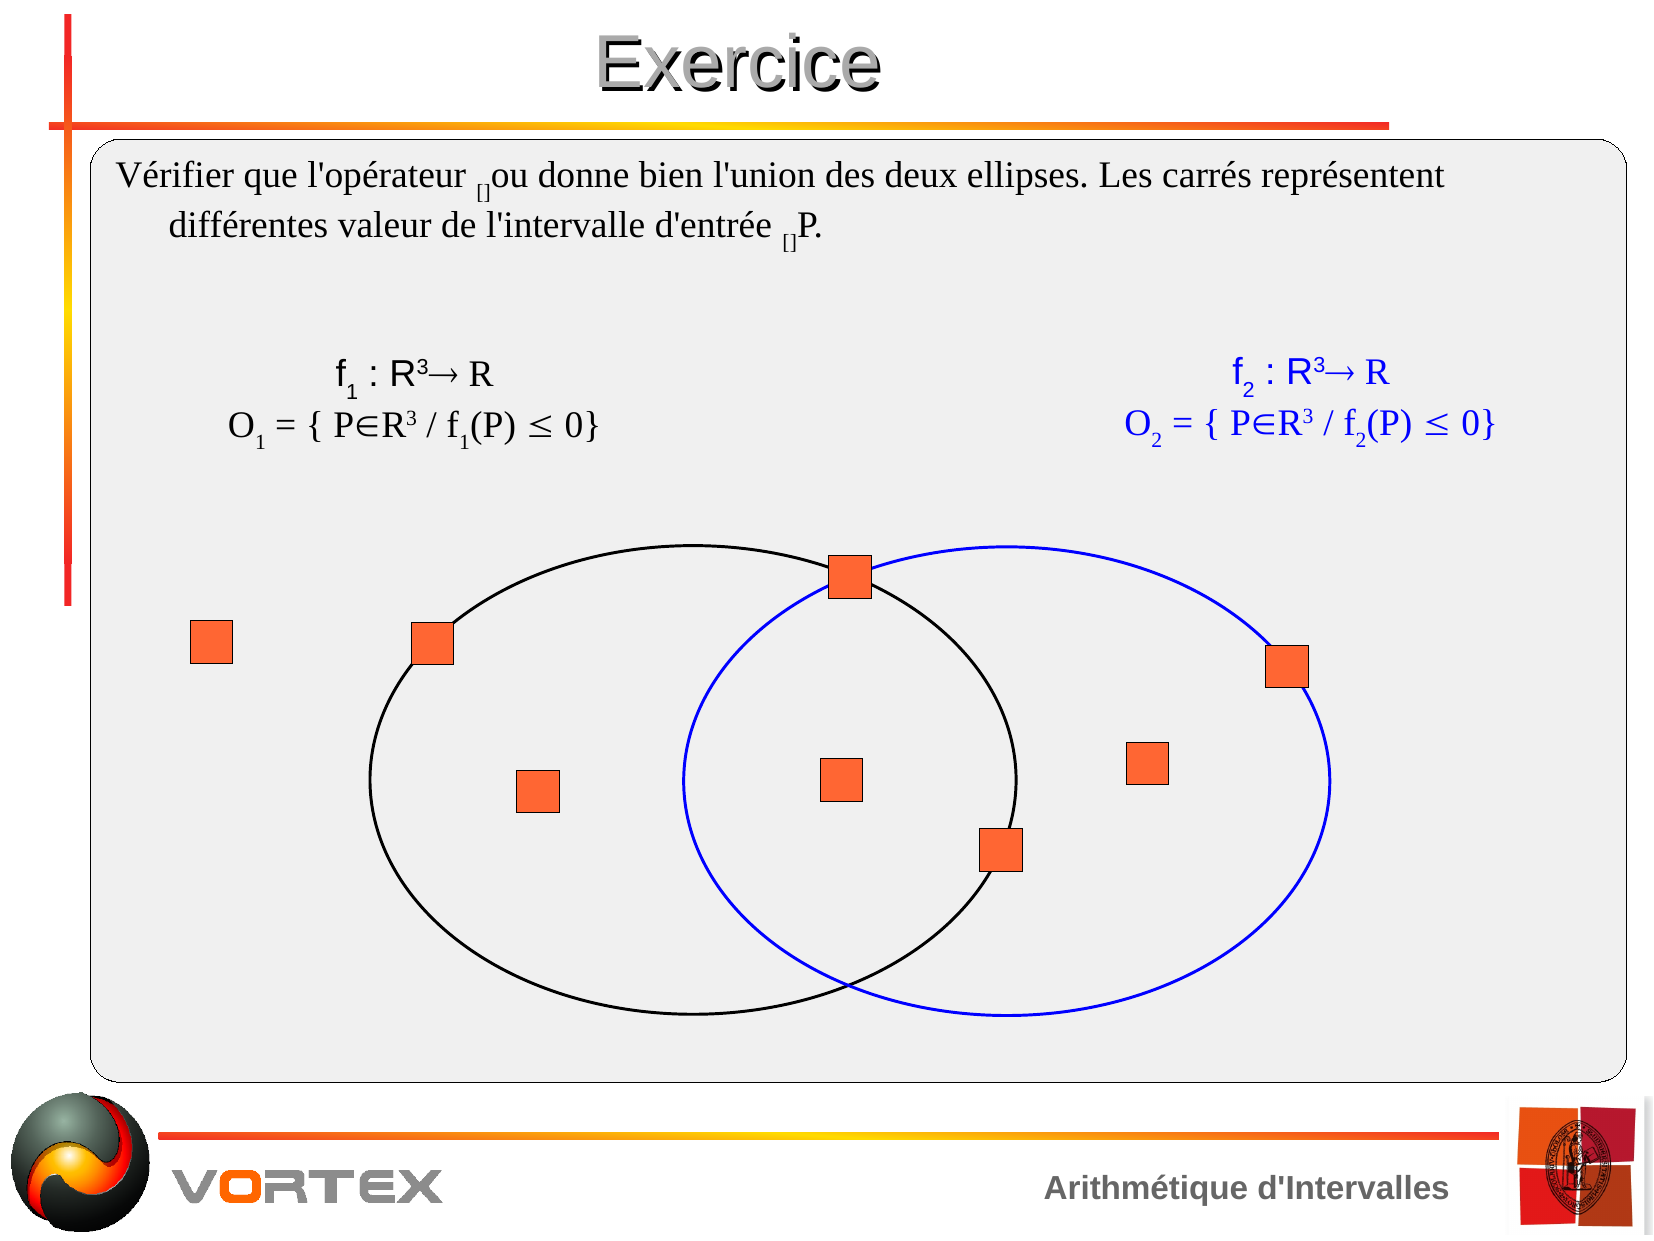

# Exercice
Vérifier que l'opérateur []ou donne bien l'union des deux ellipses. Les carrés représentent différentes valeur de l'intervalle d'entrée []P.
f2 : R3 R
O2 = { PR3 / f2(P)  0}
f1 : R3 R
O1 = { PR3 / f1(P)  0}